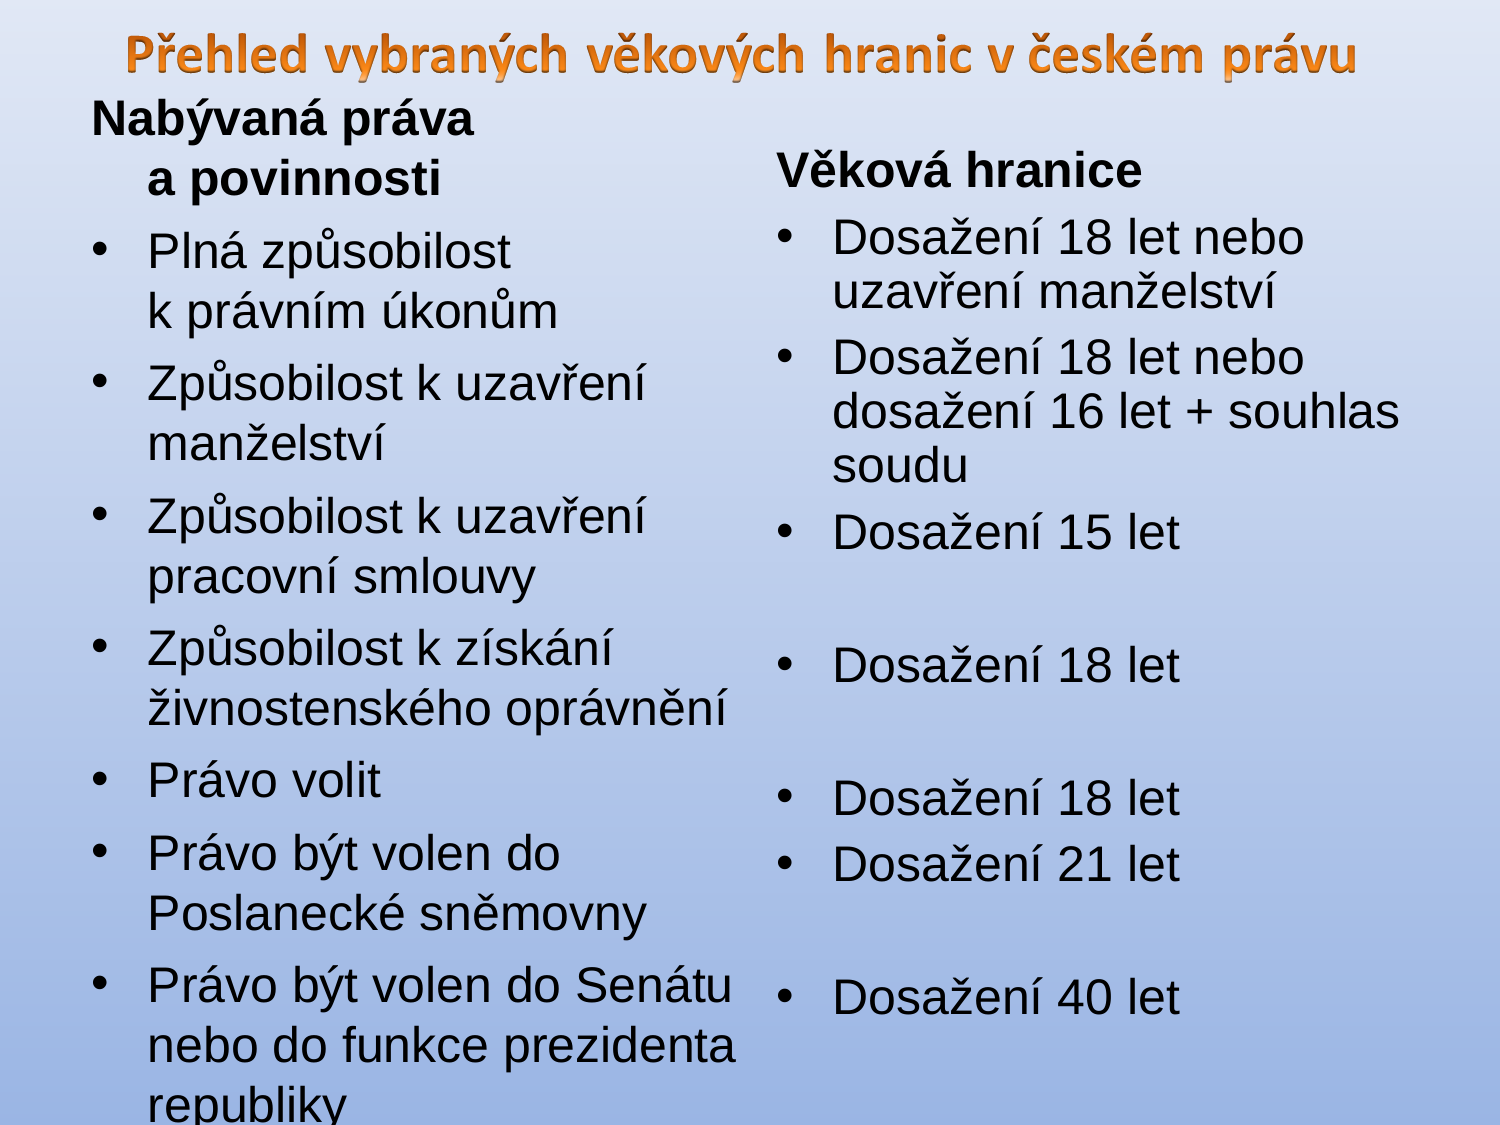

# Nabývaná práva a povinnosti
Plná způsobilost
k právním úkonům
Způsobilost k uzavření manželství
Způsobilost k uzavření pracovní smlouvy
Způsobilost k získání živnostenského oprávnění
Právo volit
Právo být volen do Poslanecké sněmovny
Právo být volen do Senátu nebo do funkce prezidenta republiky
Věková hranice
Dosažení 18 let nebo uzavření manželství
Dosažení 18 let nebo dosažení 16 let + souhlas soudu
Dosažení 15 let
Dosažení 18 let
Dosažení 18 let
Dosažení 21 let
Dosažení 40 let